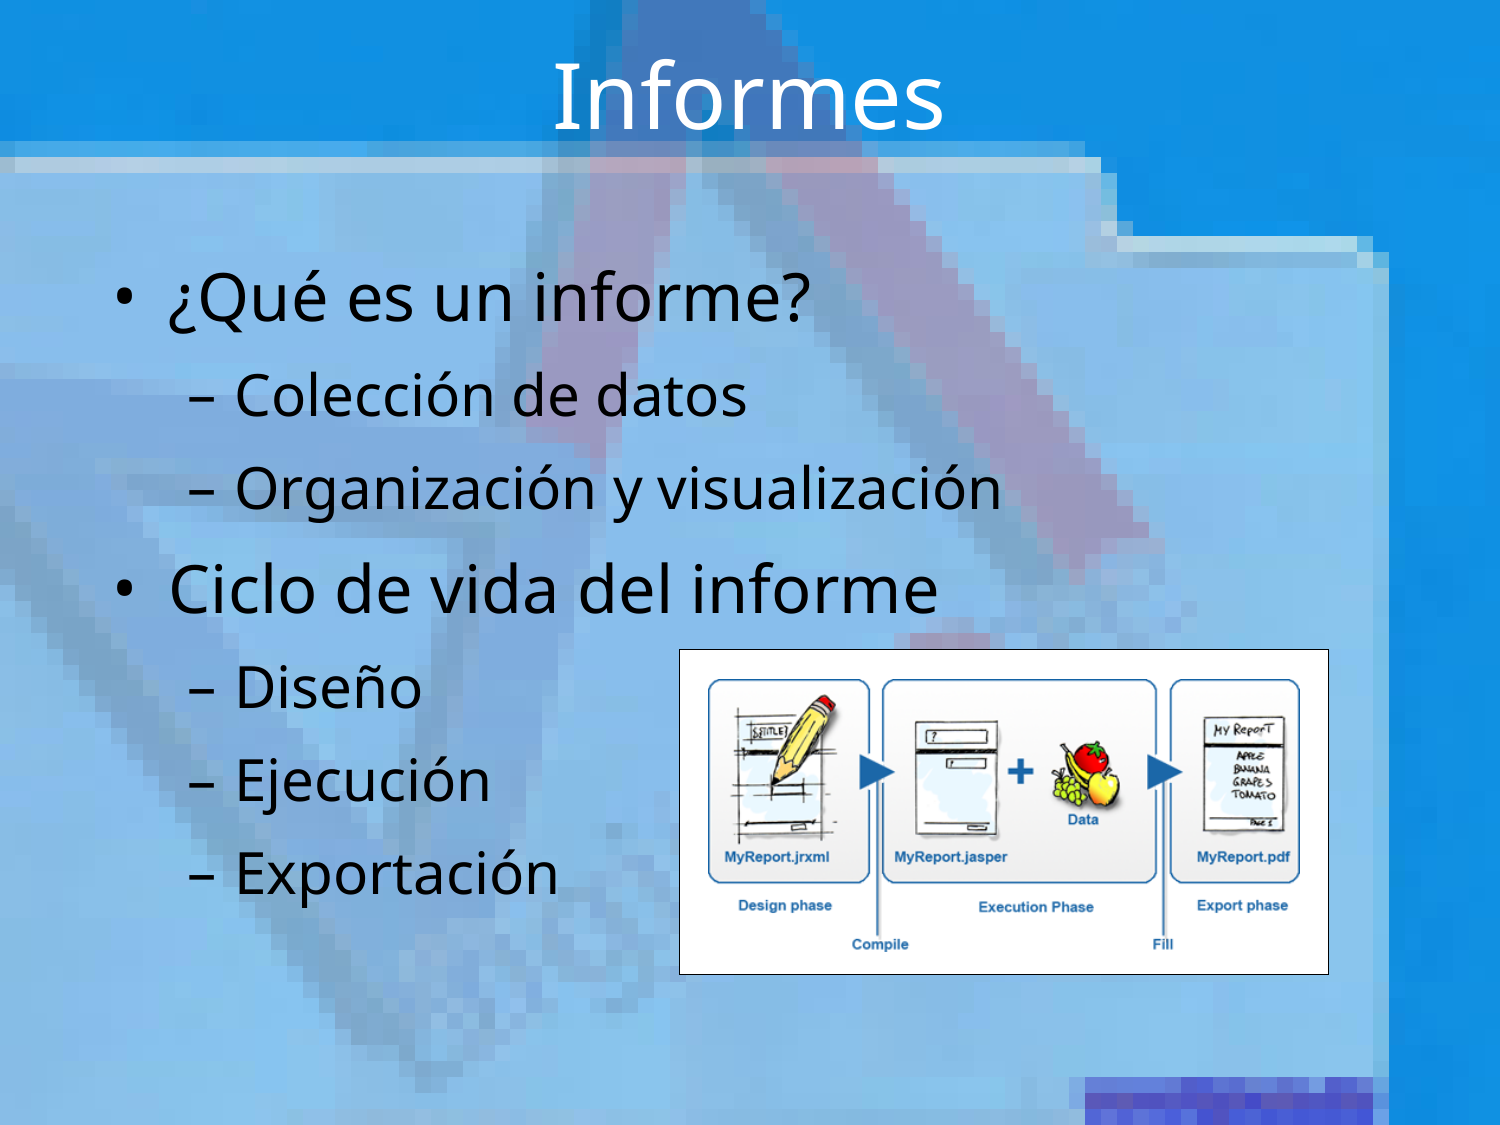

# Informes
¿Qué es un informe?
Colección de datos
Organización y visualización
Ciclo de vida del informe
Diseño
Ejecución
Exportación